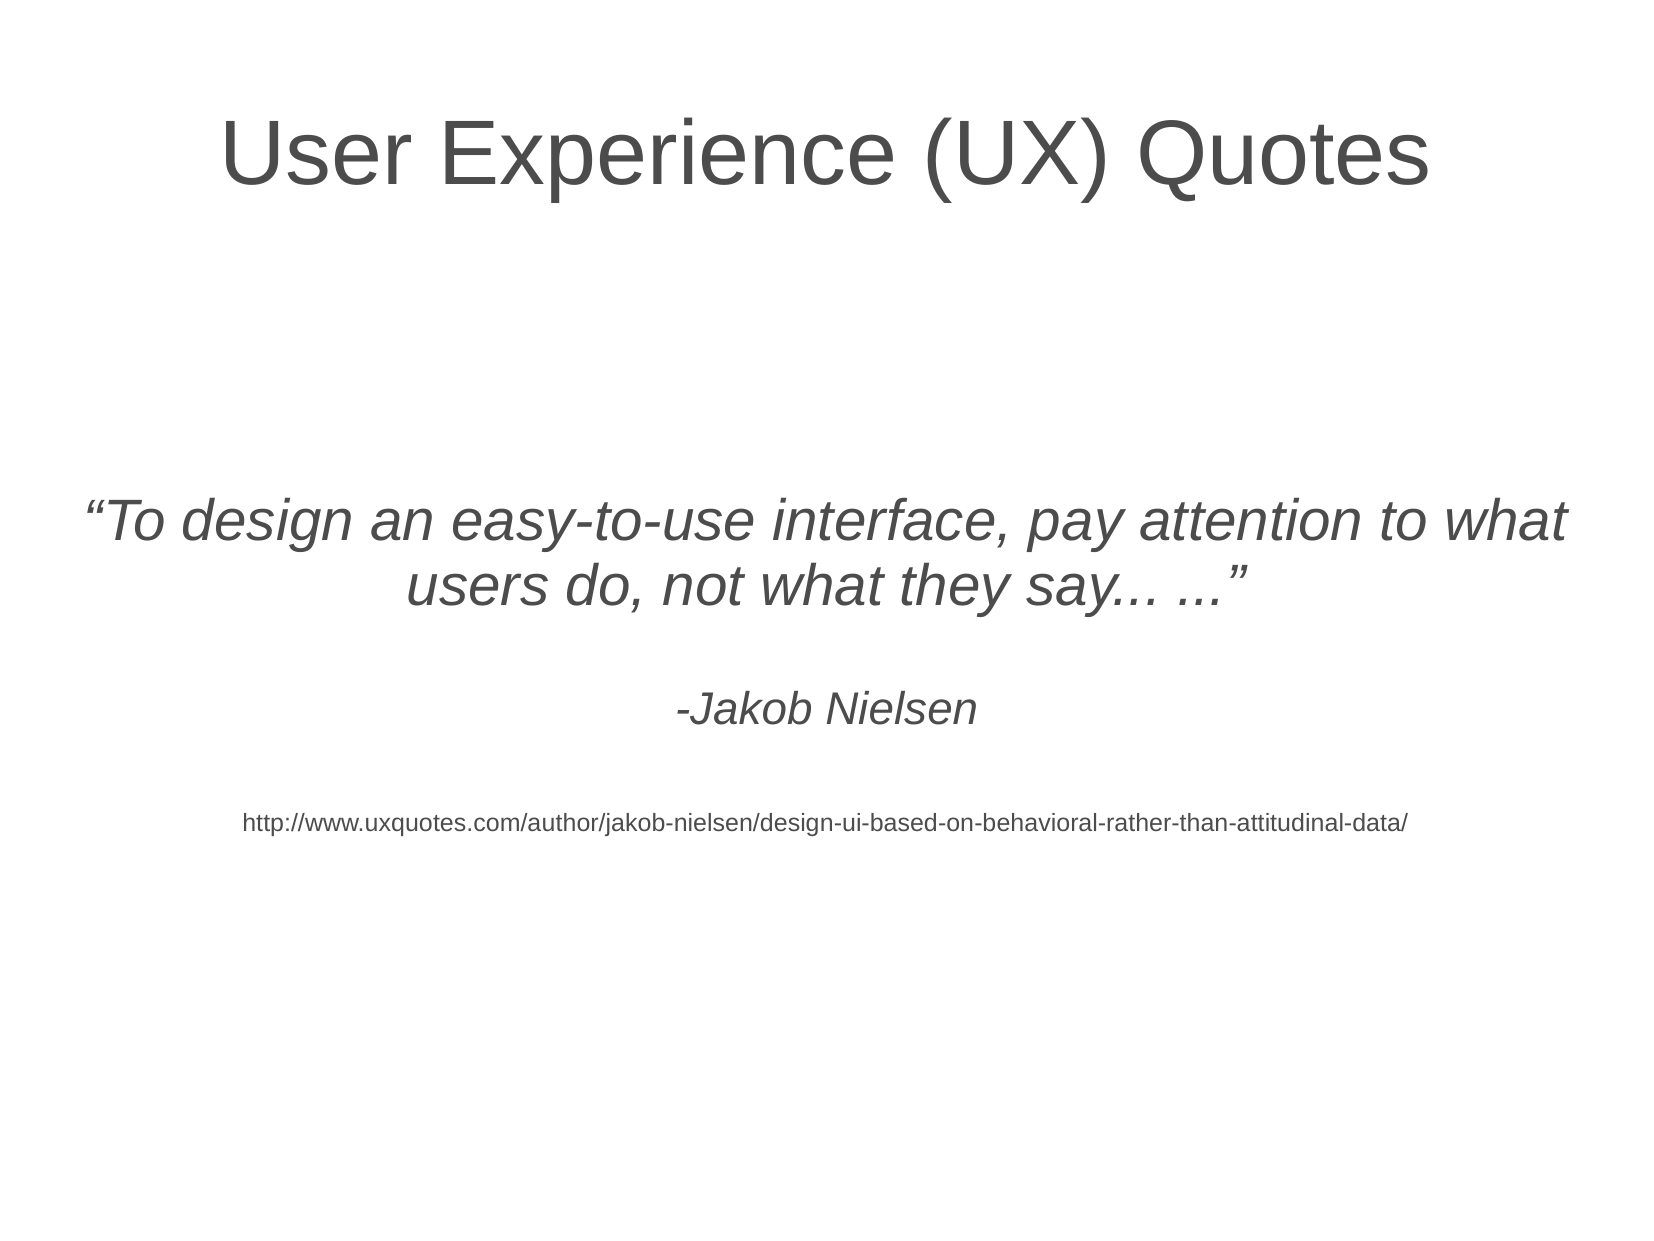

# User Experience (UX) Quotes
“To design an easy-to-use interface, pay attention to what users do, not what they say... ...”
-Jakob Nielsen
http://www.uxquotes.com/author/jakob-nielsen/design-ui-based-on-behavioral-rather-than-attitudinal-data/